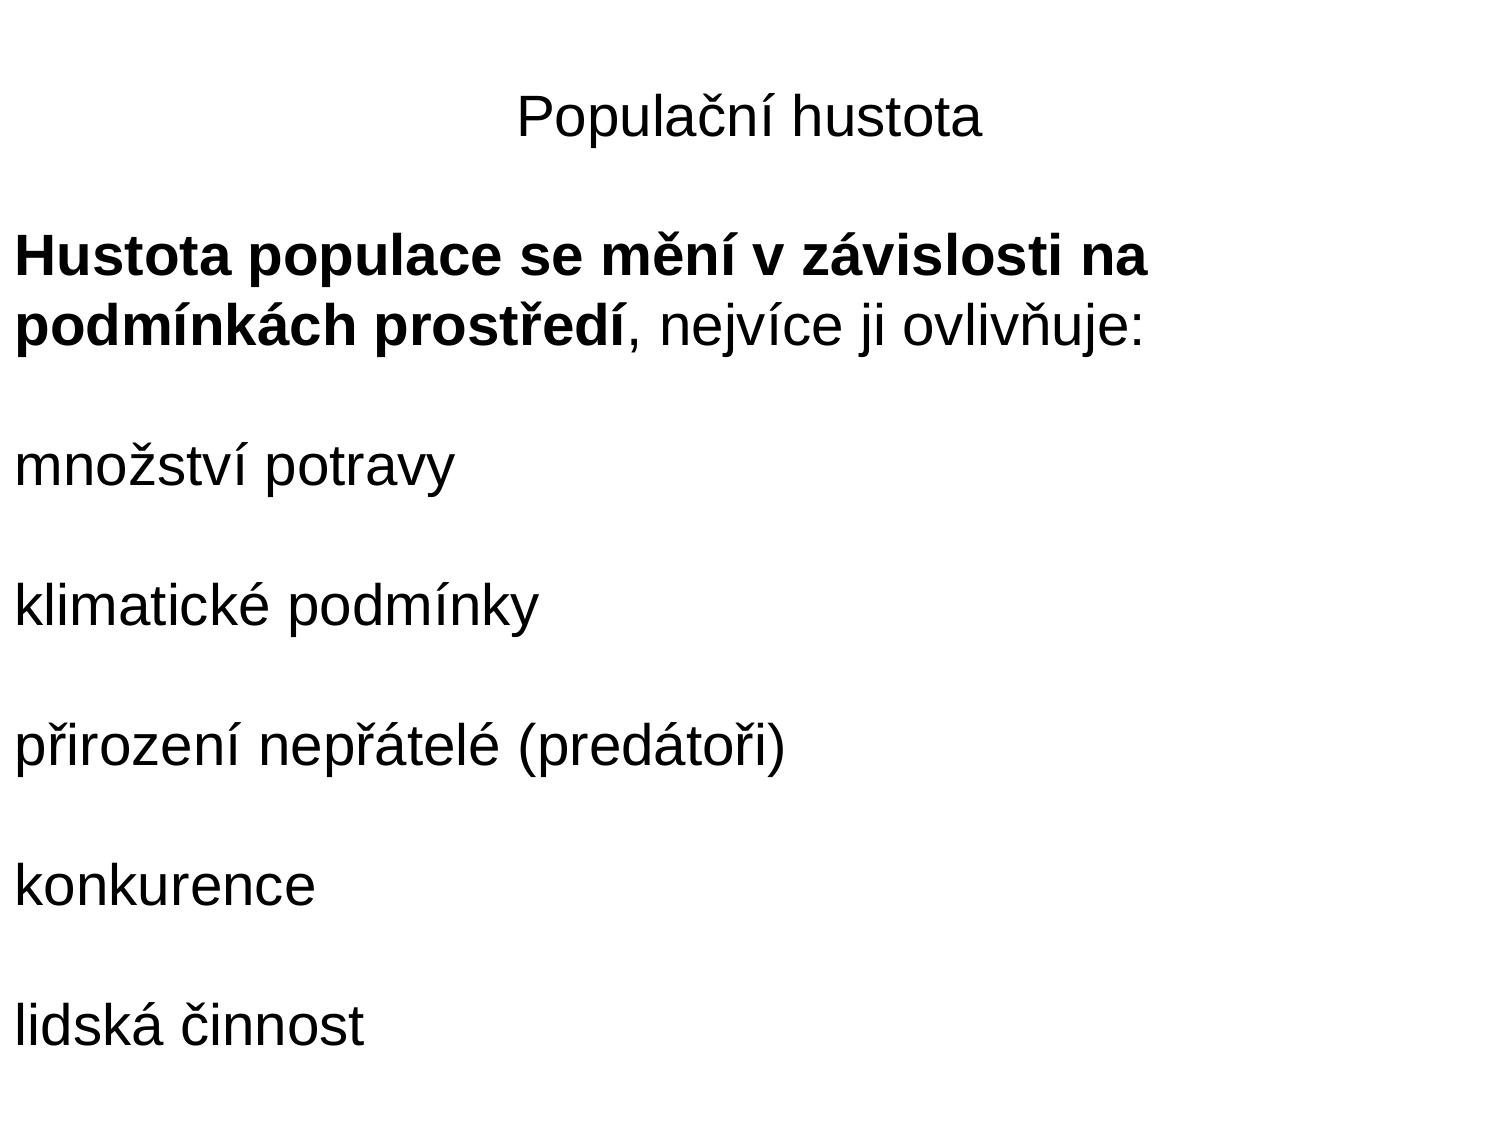

Populační hustota
Hustota populace se mění v závislosti na podmínkách prostředí, nejvíce ji ovlivňuje:
množství potravy
klimatické podmínky
přirození nepřátelé (predátoři)
konkurence
lidská činnost